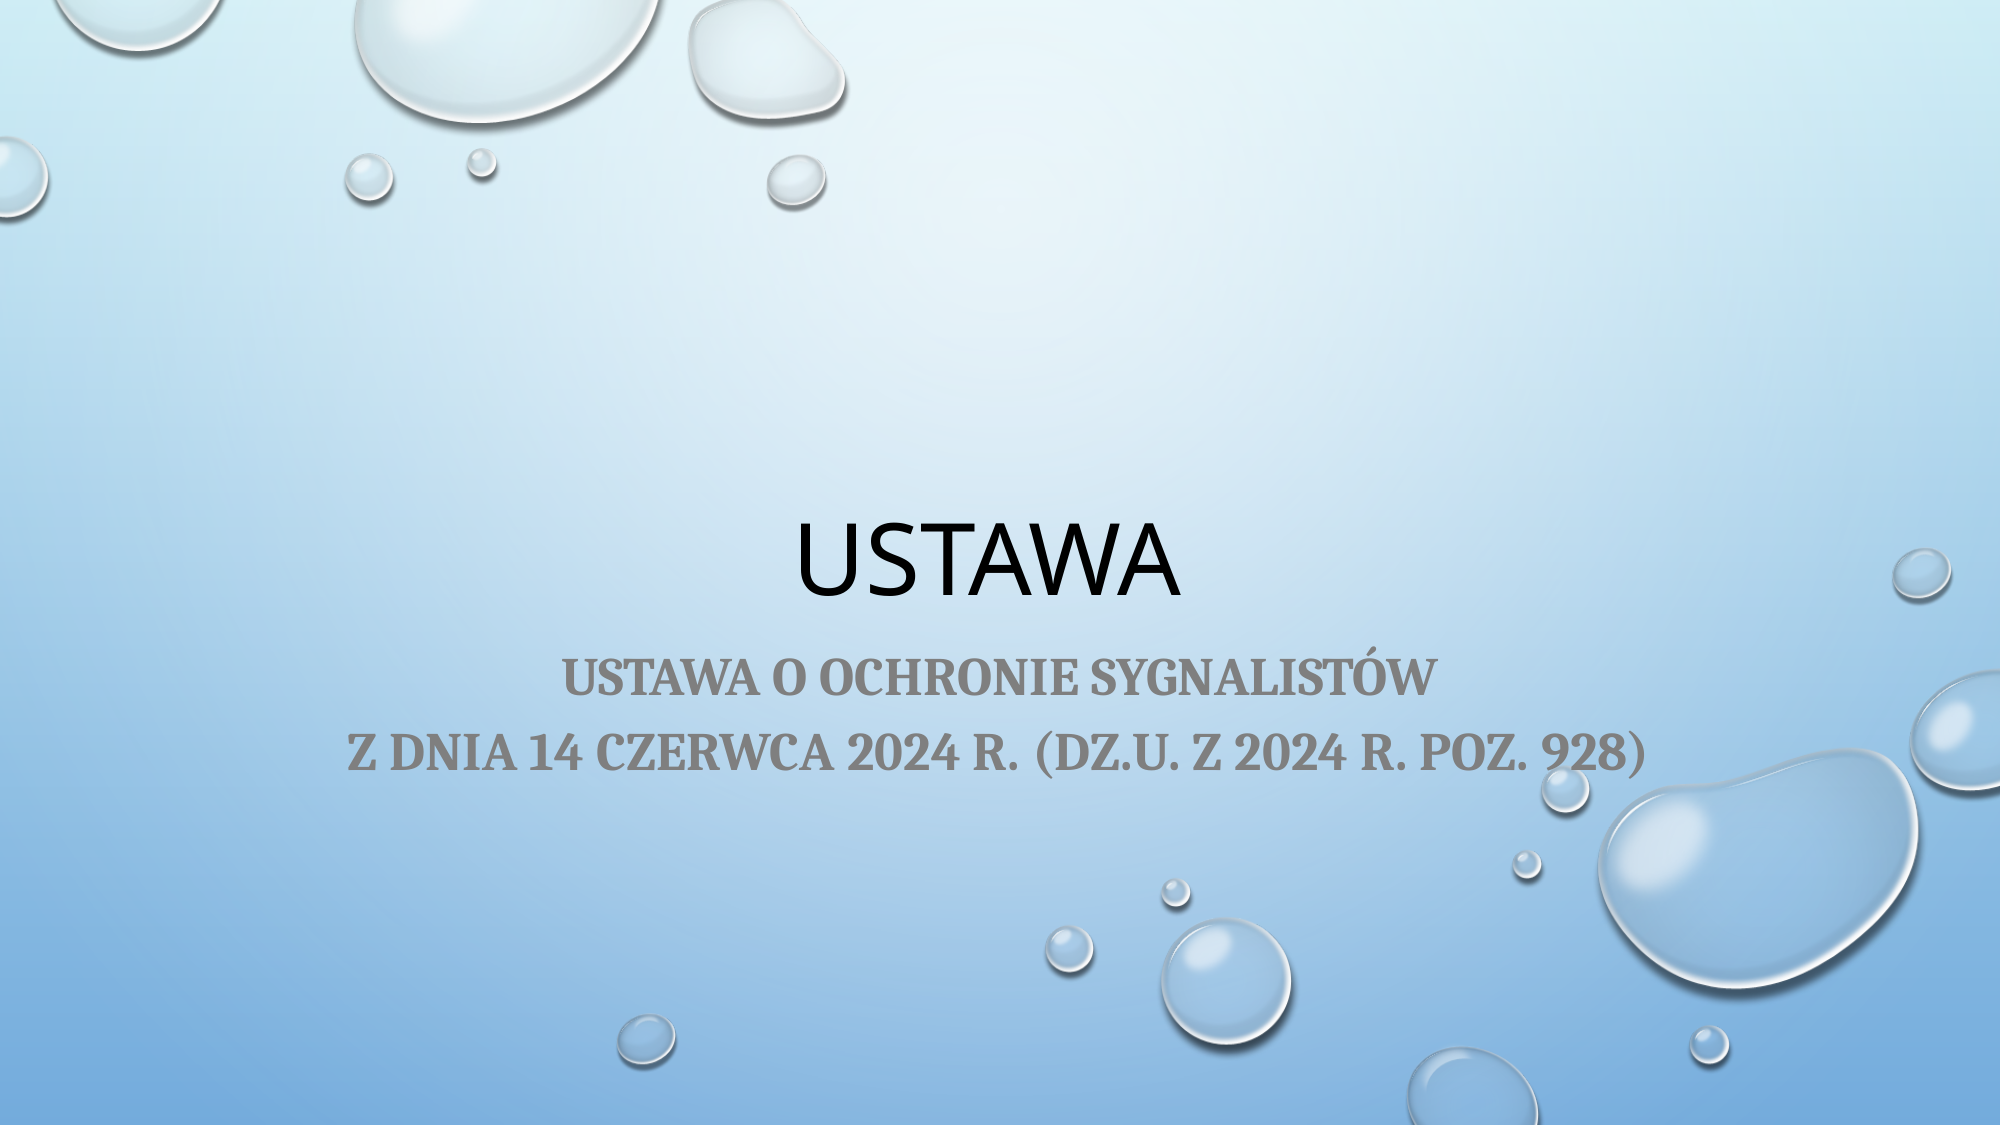

# Ustawa
Ustawa o ochronie sygnalistów
z dnia 14 czerwca 2024 r. (Dz.U. z 2024 r. poz. 928)